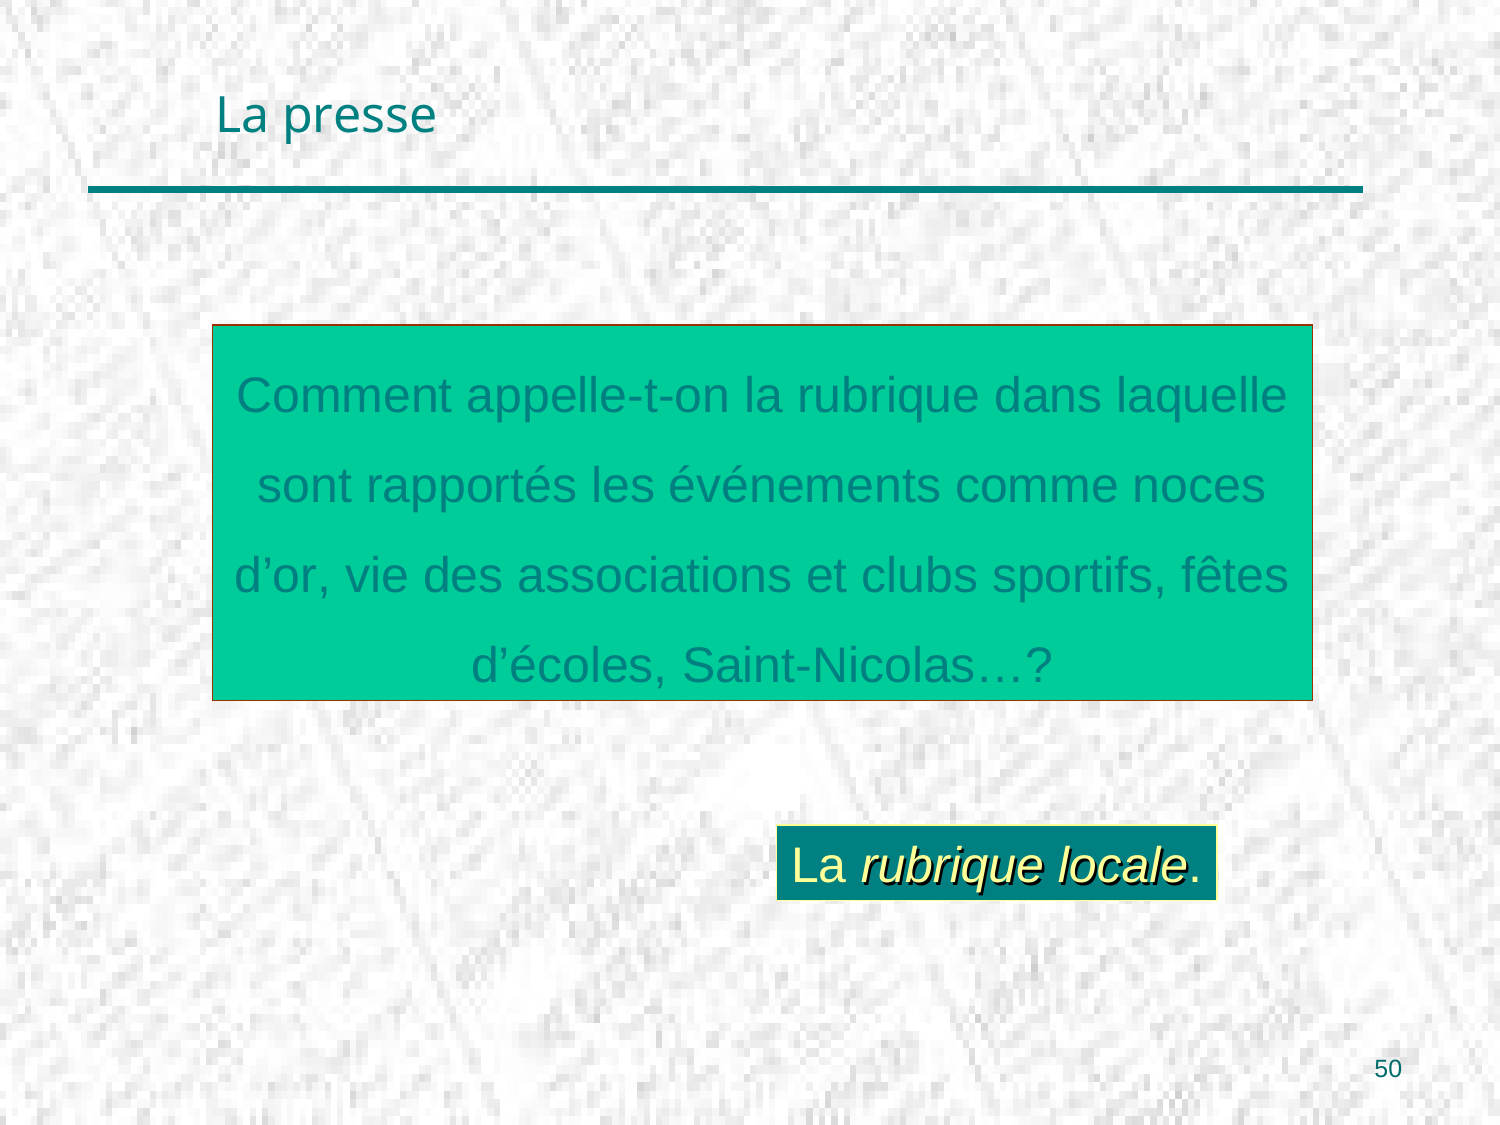

La presse
Comment appelle-t-on la rubrique dans laquelle sont rapportés les événements comme noces d’or, vie des associations et clubs sportifs, fêtes d’écoles, Saint-Nicolas…?
La rubrique locale.
50